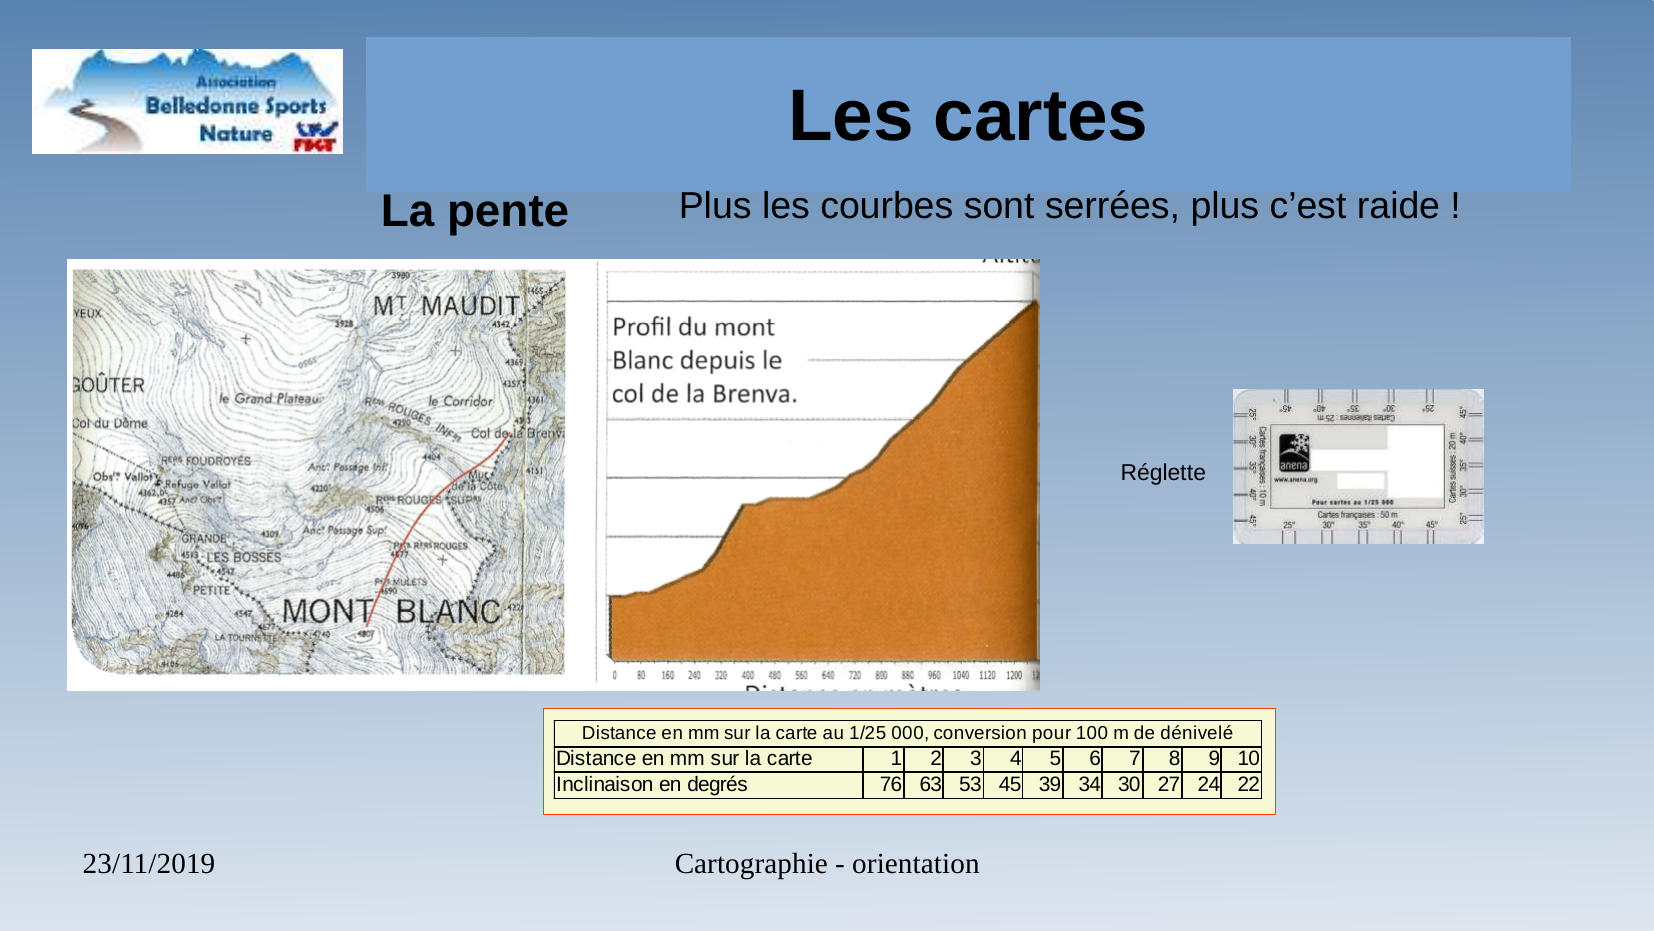

# Les cartes
La pente
Plus les courbes sont serrées, plus c’est raide !
 Réglette